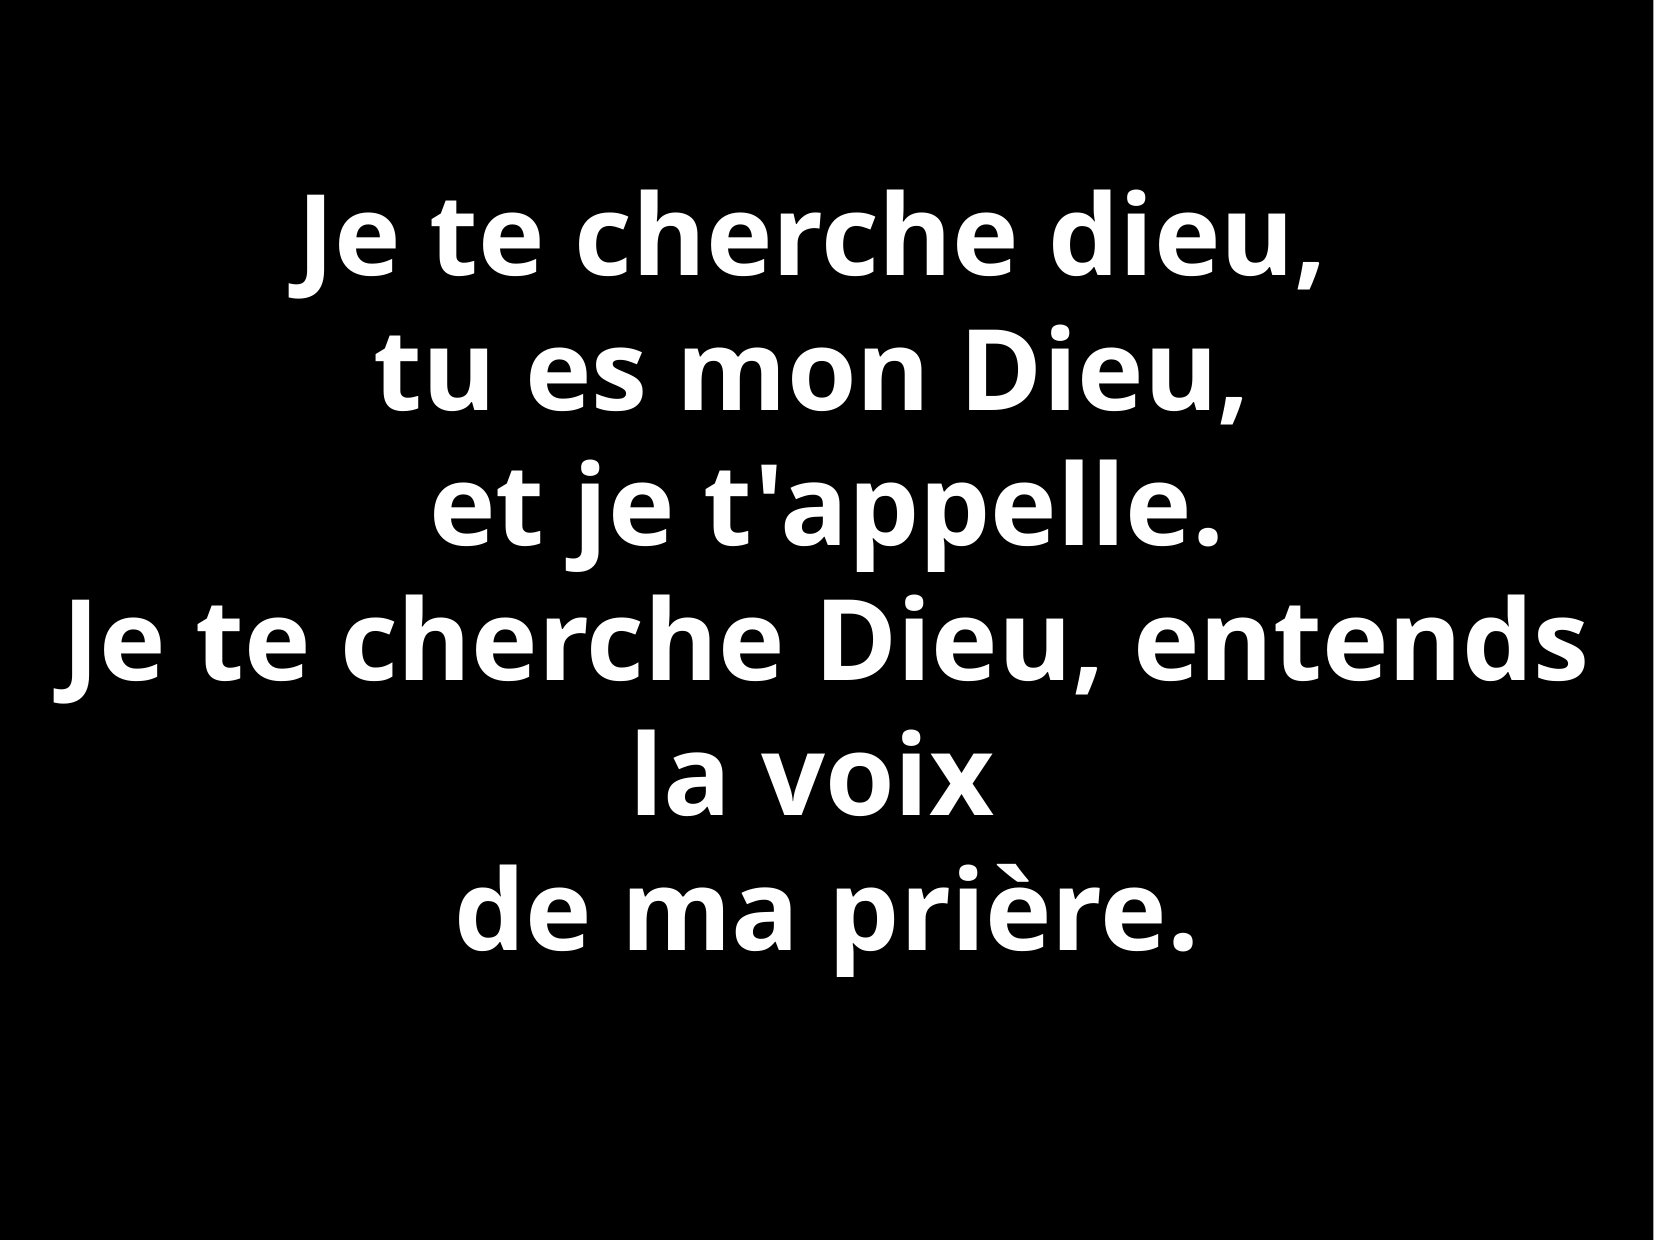

Je te cherche dieu,
tu es mon Dieu,
et je t'appelle.
Je te cherche Dieu, entends la voix
de ma prière.